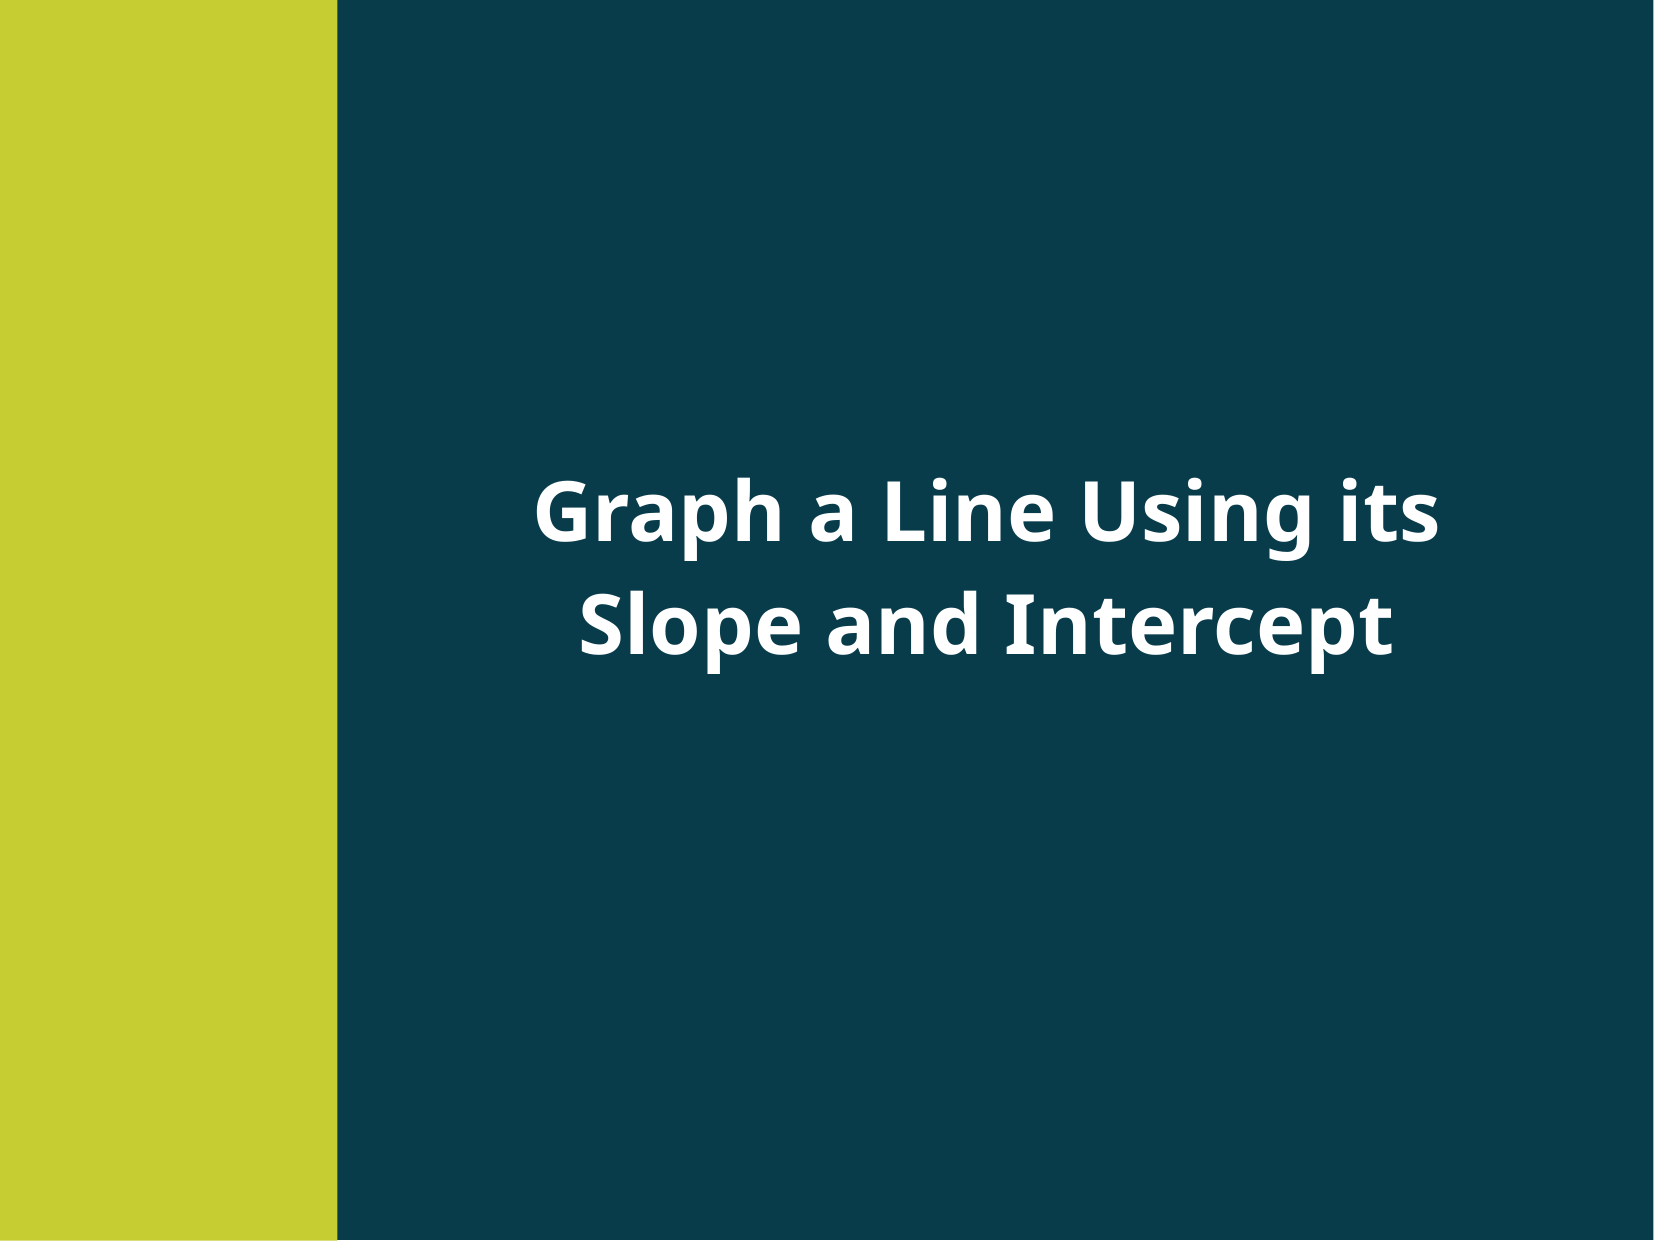

# Graph a Line Using its Slope and Intercept